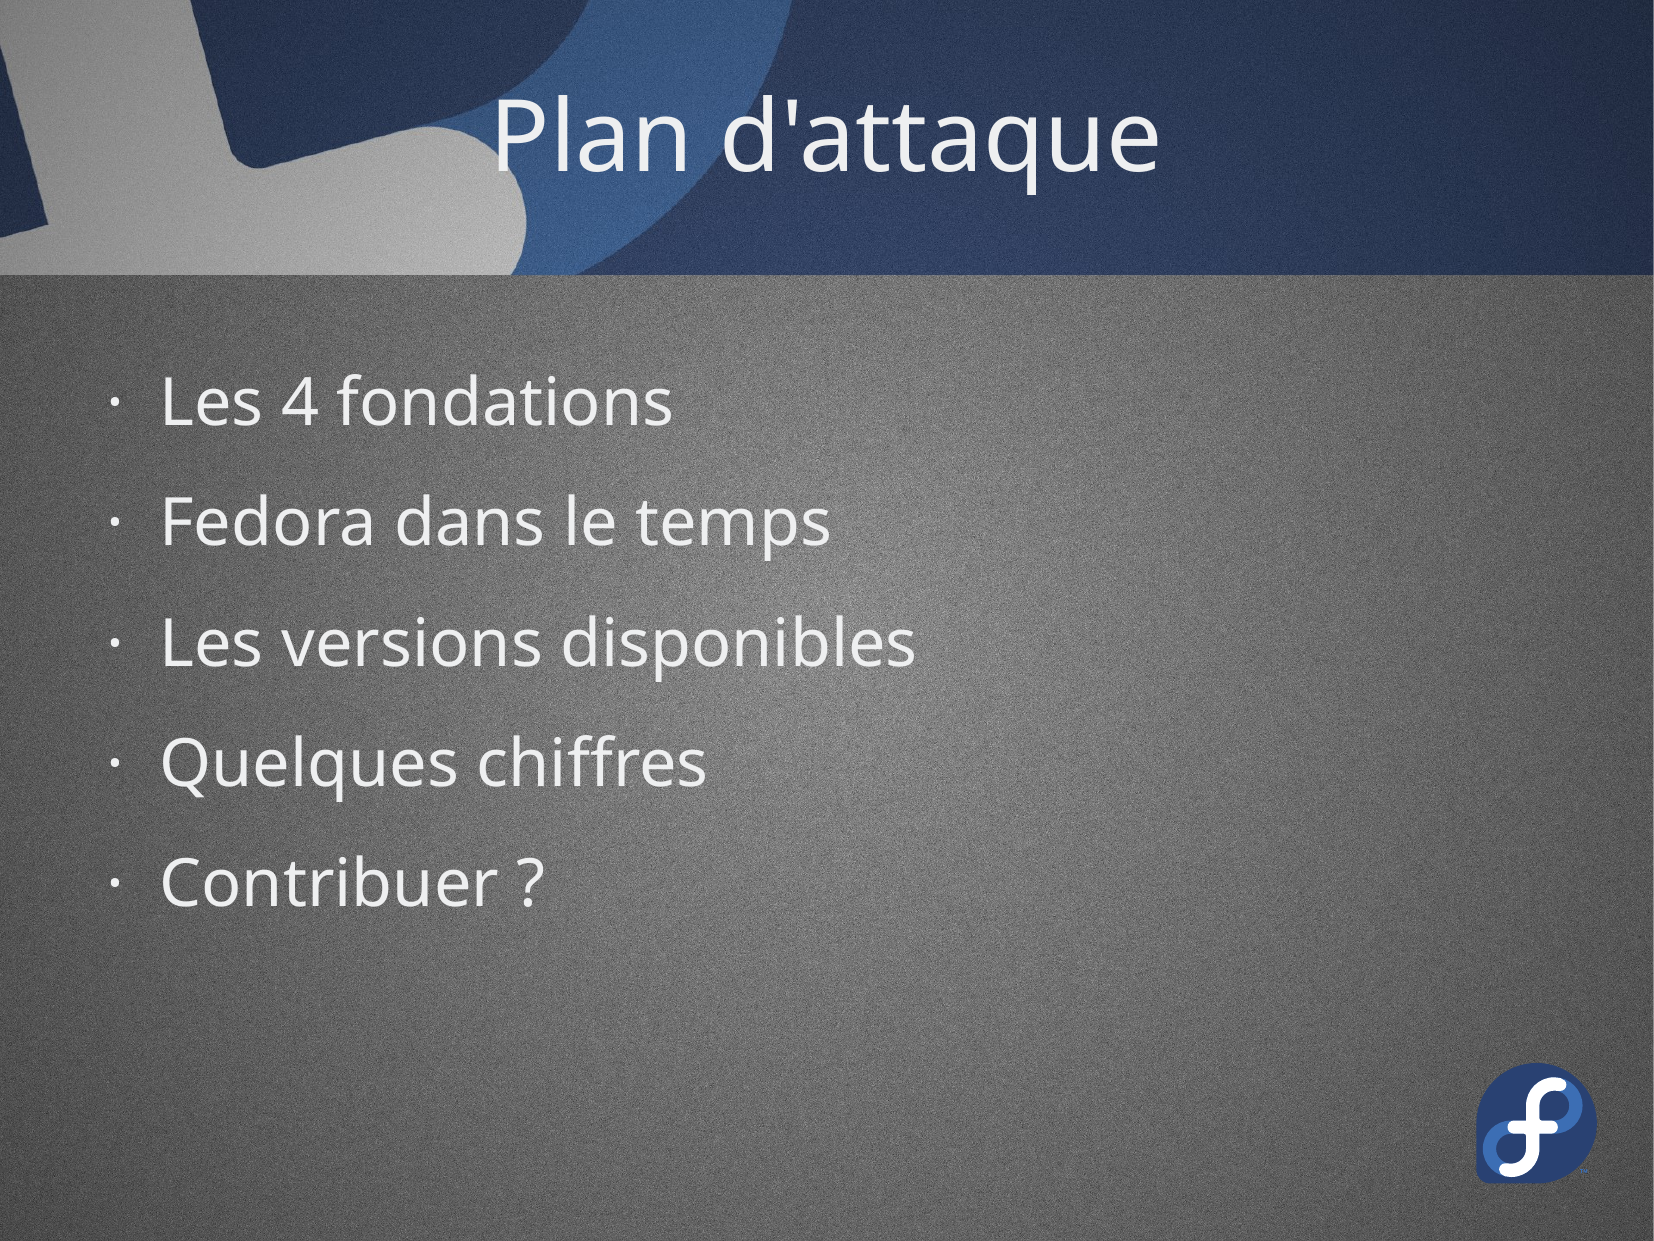

# Plan d'attaque
Les 4 fondations
Fedora dans le temps
Les versions disponibles
Quelques chiffres
Contribuer ?